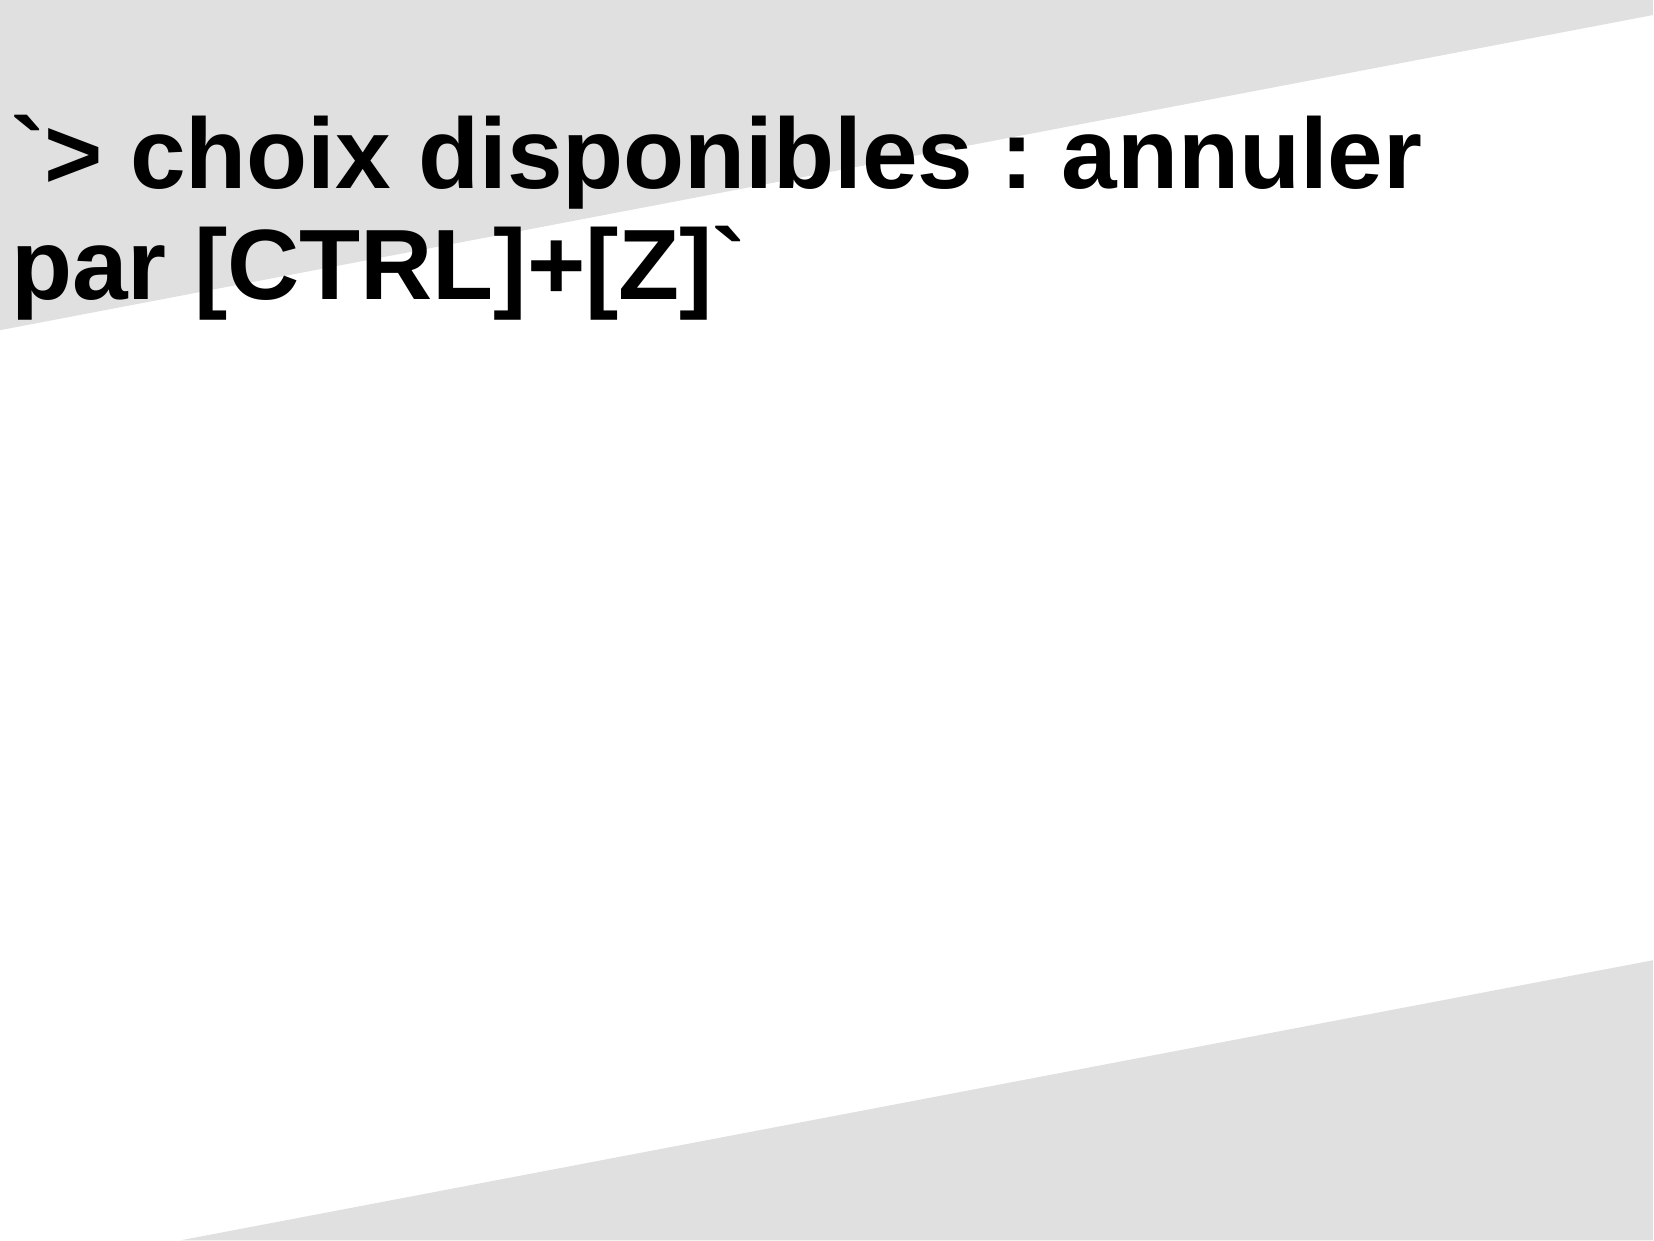

# `> choix disponibles : annuler par [CTRL]+[Z]`